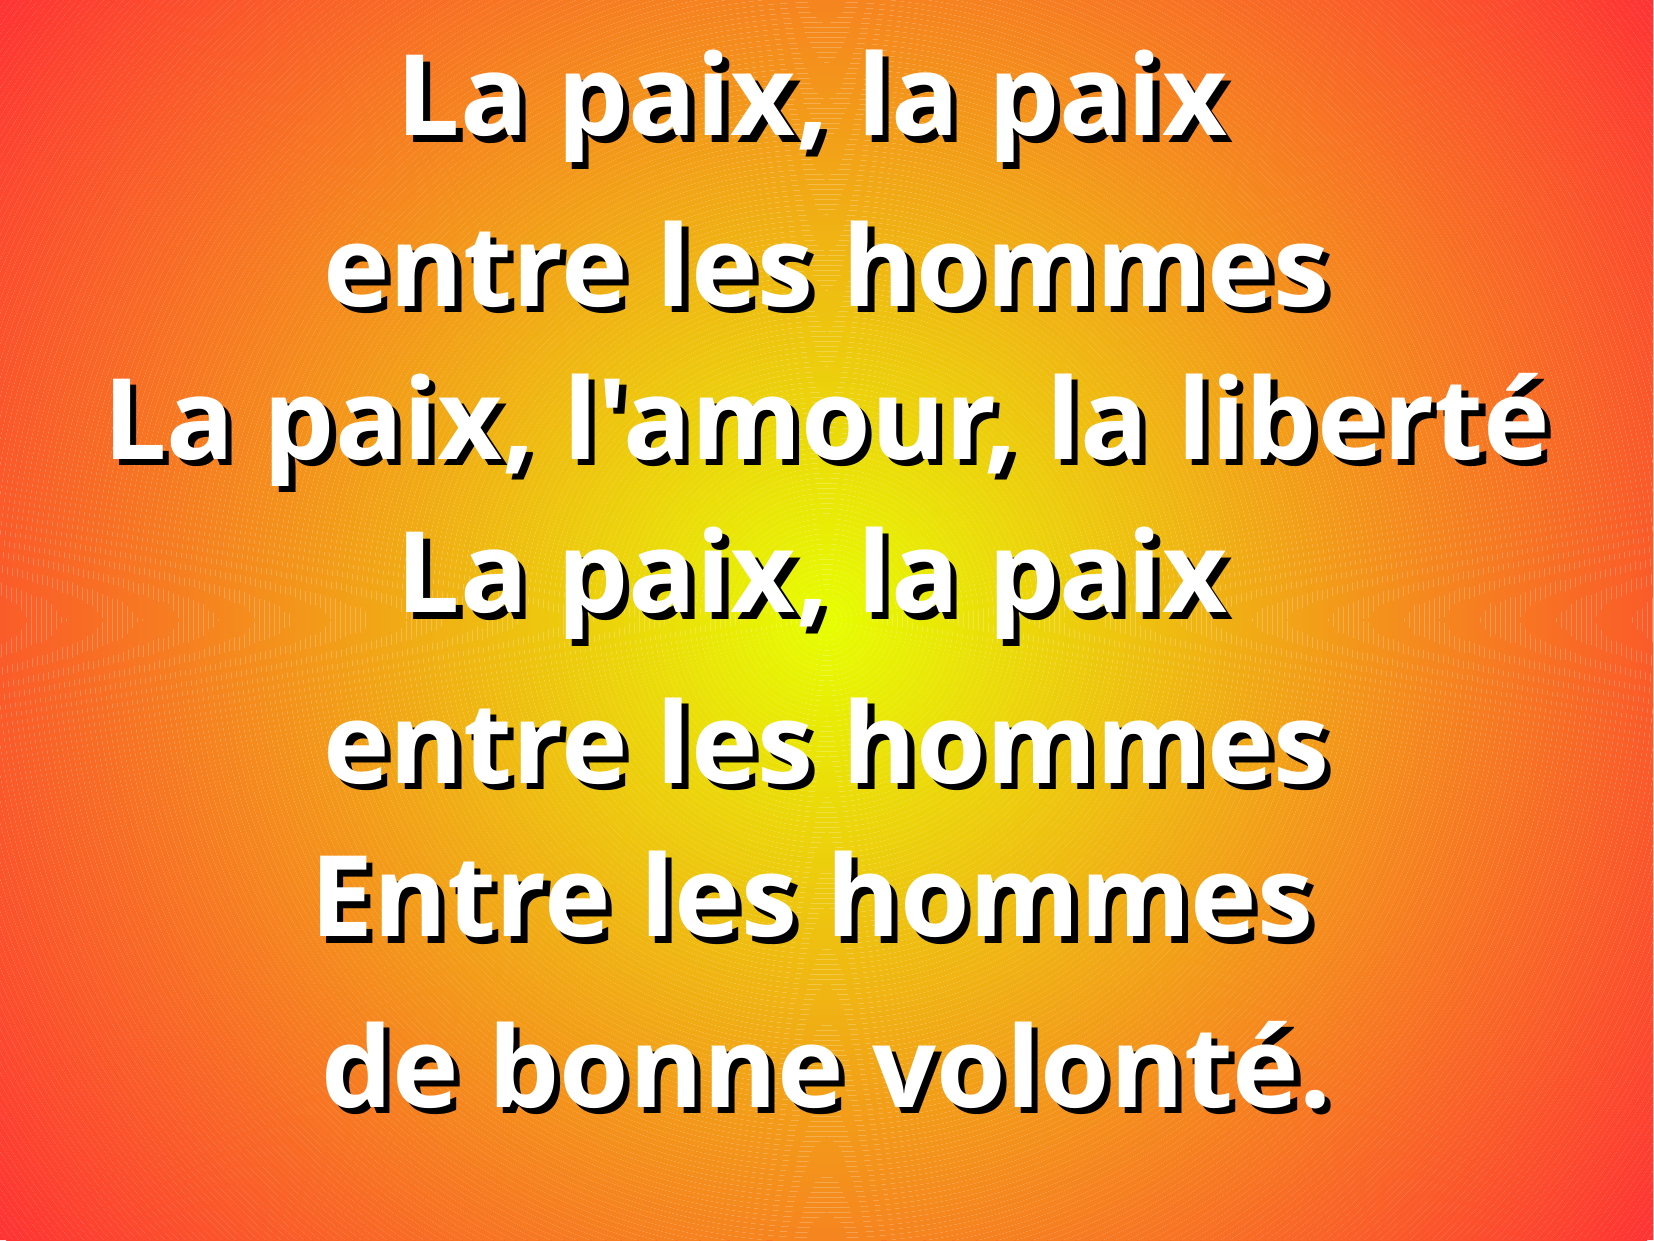

# La paix, la paix
entre les hommes
La paix, l'amour, la liberté
La paix, la paix
entre les hommes
Entre les hommes
de bonne volonté.